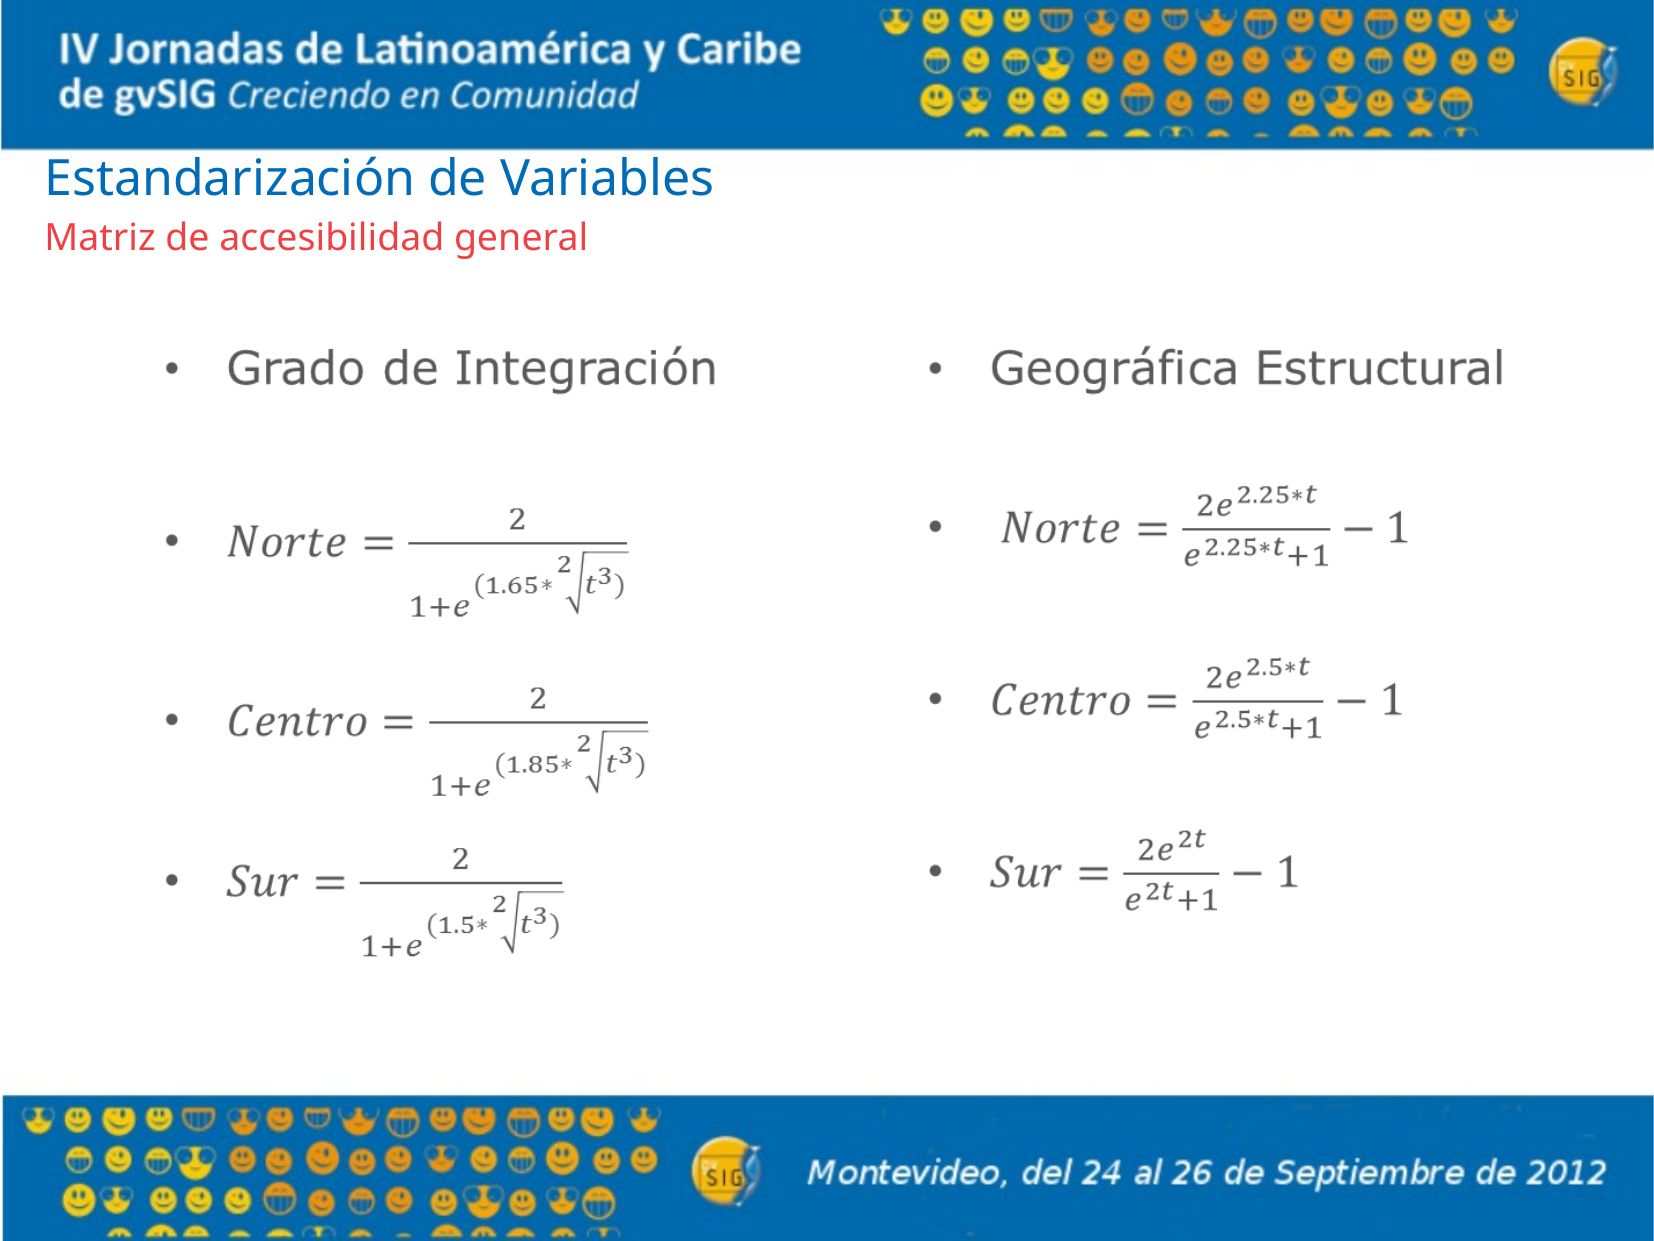

# Estandarización de Variables Matriz de accesibilidad general